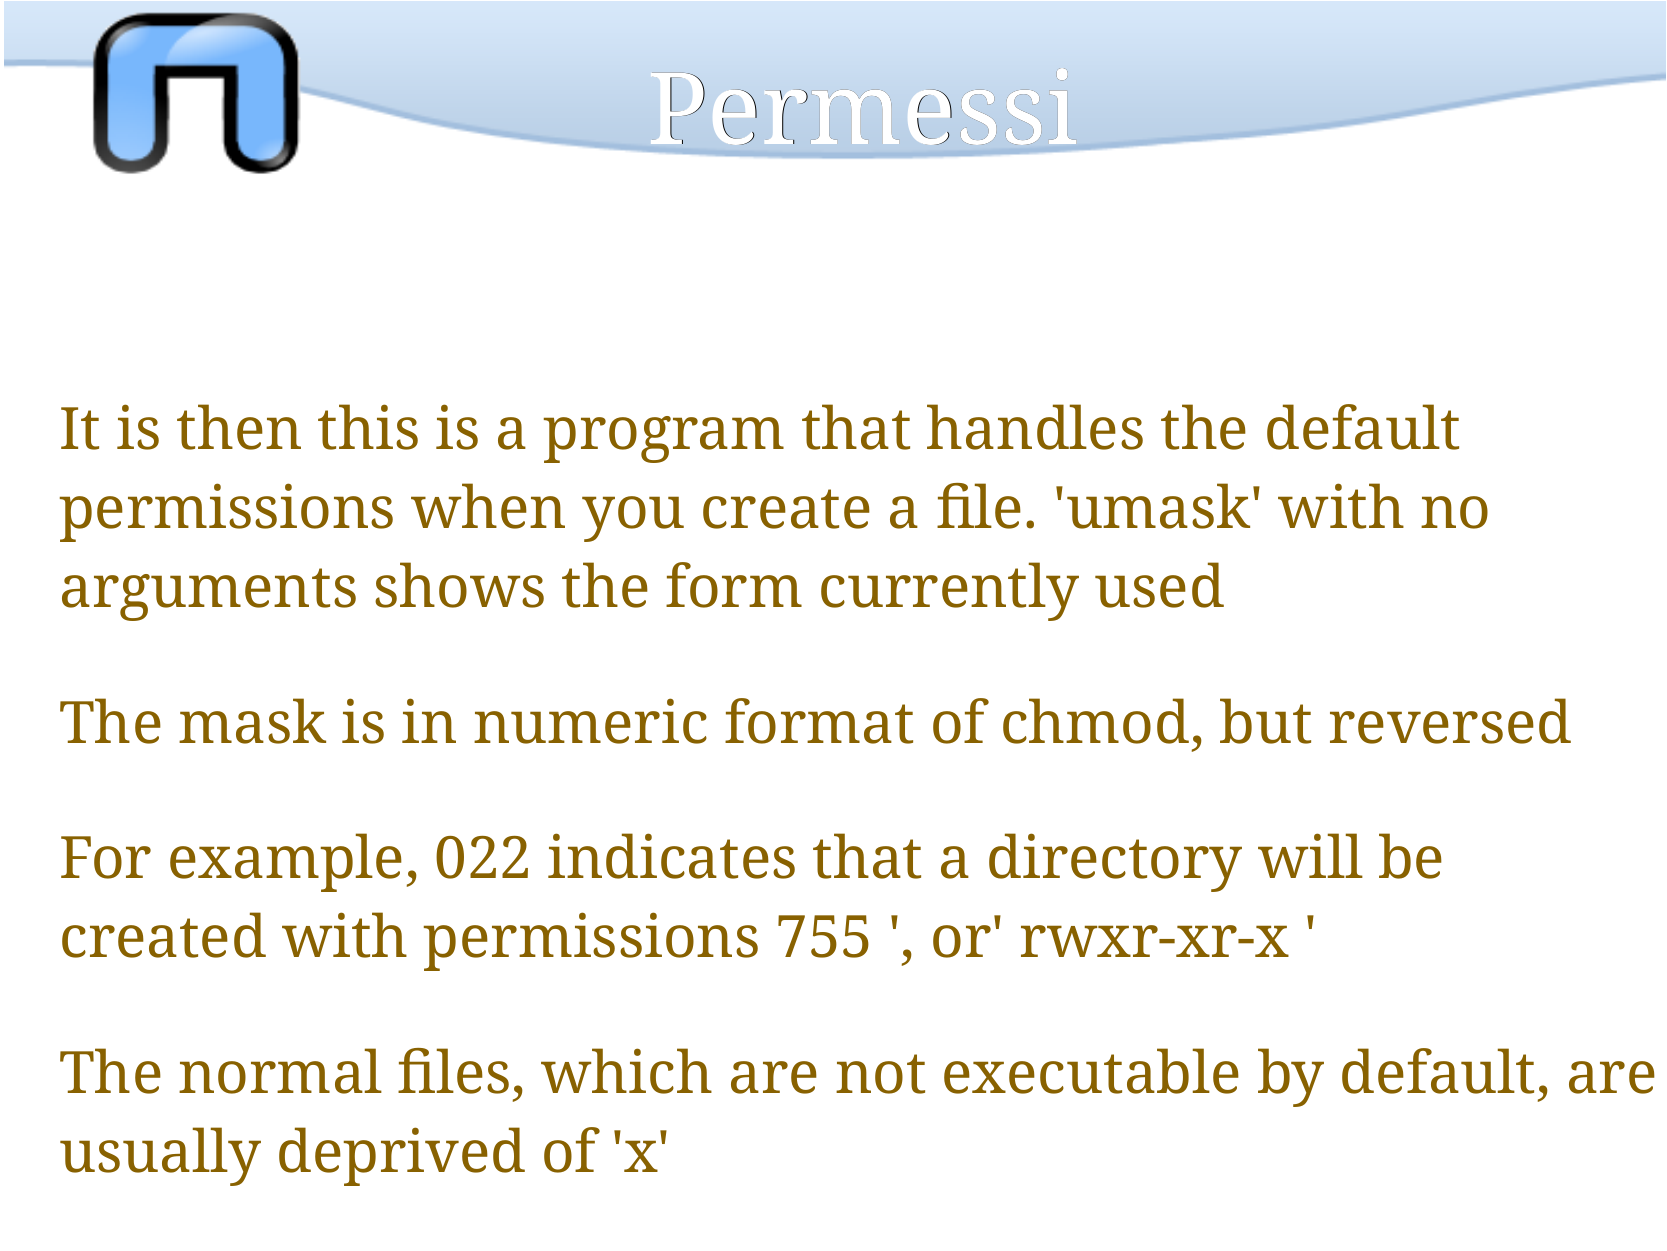

Permessi
# It is then this is a program that handles the default permissions when you create a file. 'umask' with no arguments shows the form currently used
The mask is in numeric format of chmod, but reversed
For example, 022 indicates that a directory will be created with permissions 755 ', or' rwxr-xr-x '
The normal files, which are not executable by default, are usually deprived of 'x'